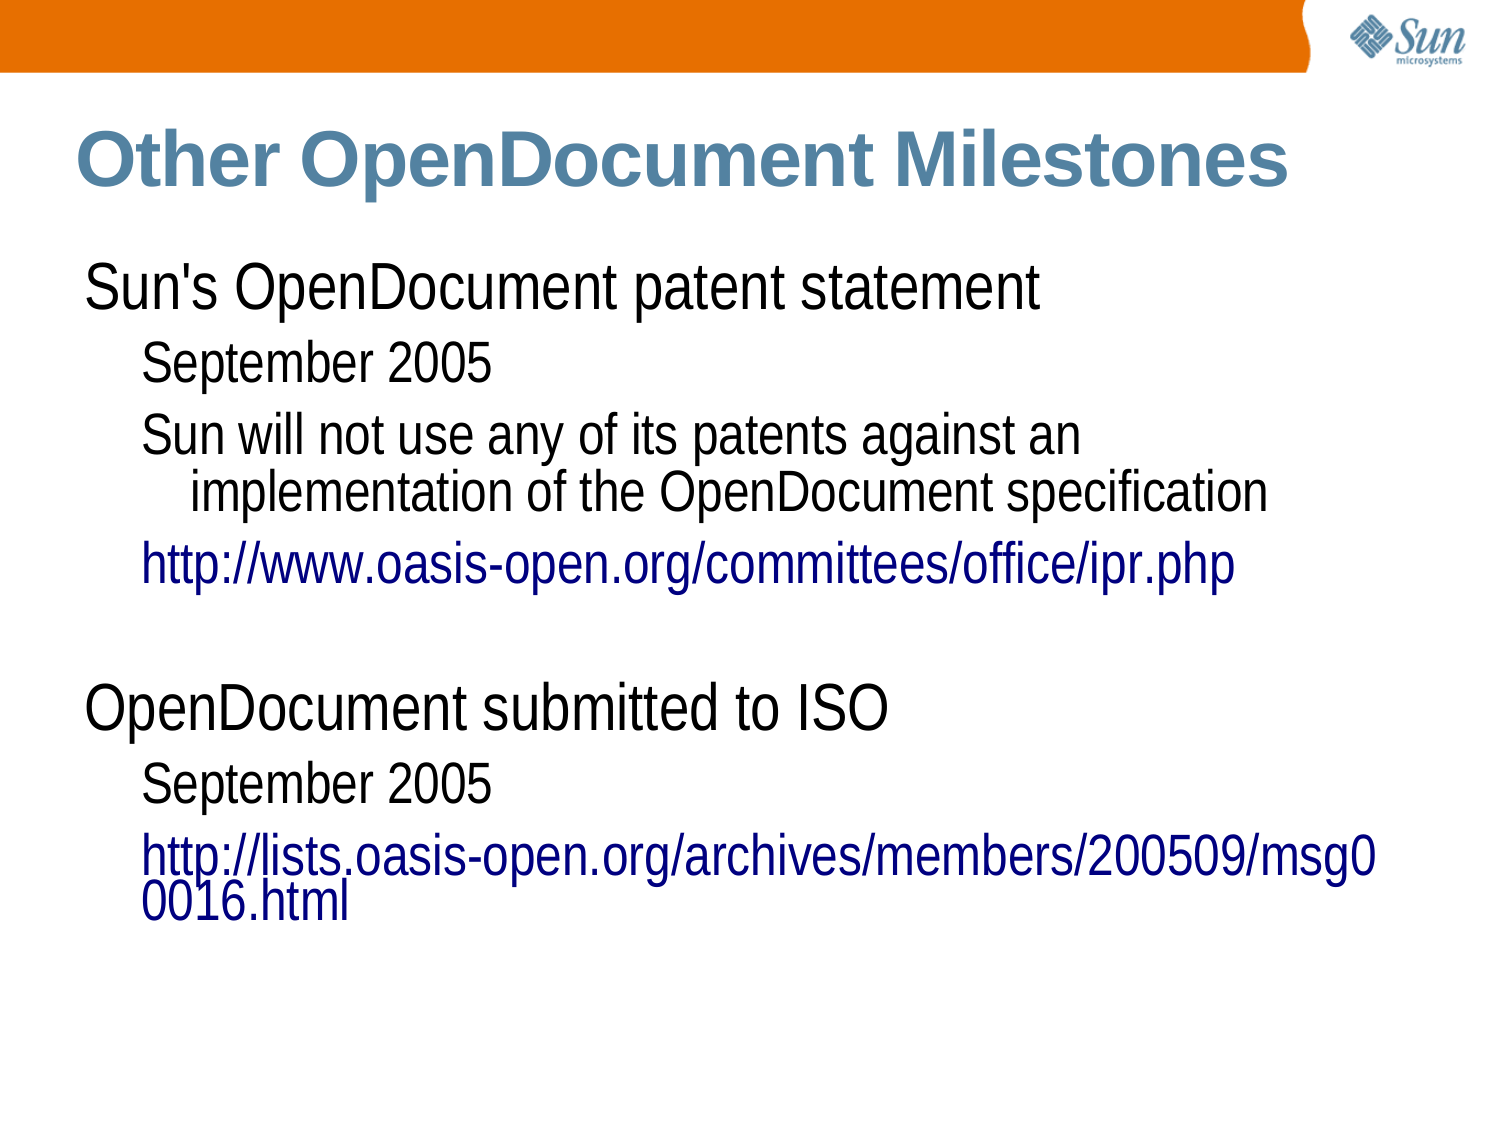

# Other OpenDocument Milestones
Sun's OpenDocument patent statement
September 2005
Sun will not use any of its patents against an implementation of the OpenDocument specification
http://www.oasis-open.org/committees/office/ipr.php
OpenDocument submitted to ISO
September 2005
http://lists.oasis-open.org/archives/members/200509/msg00016.html